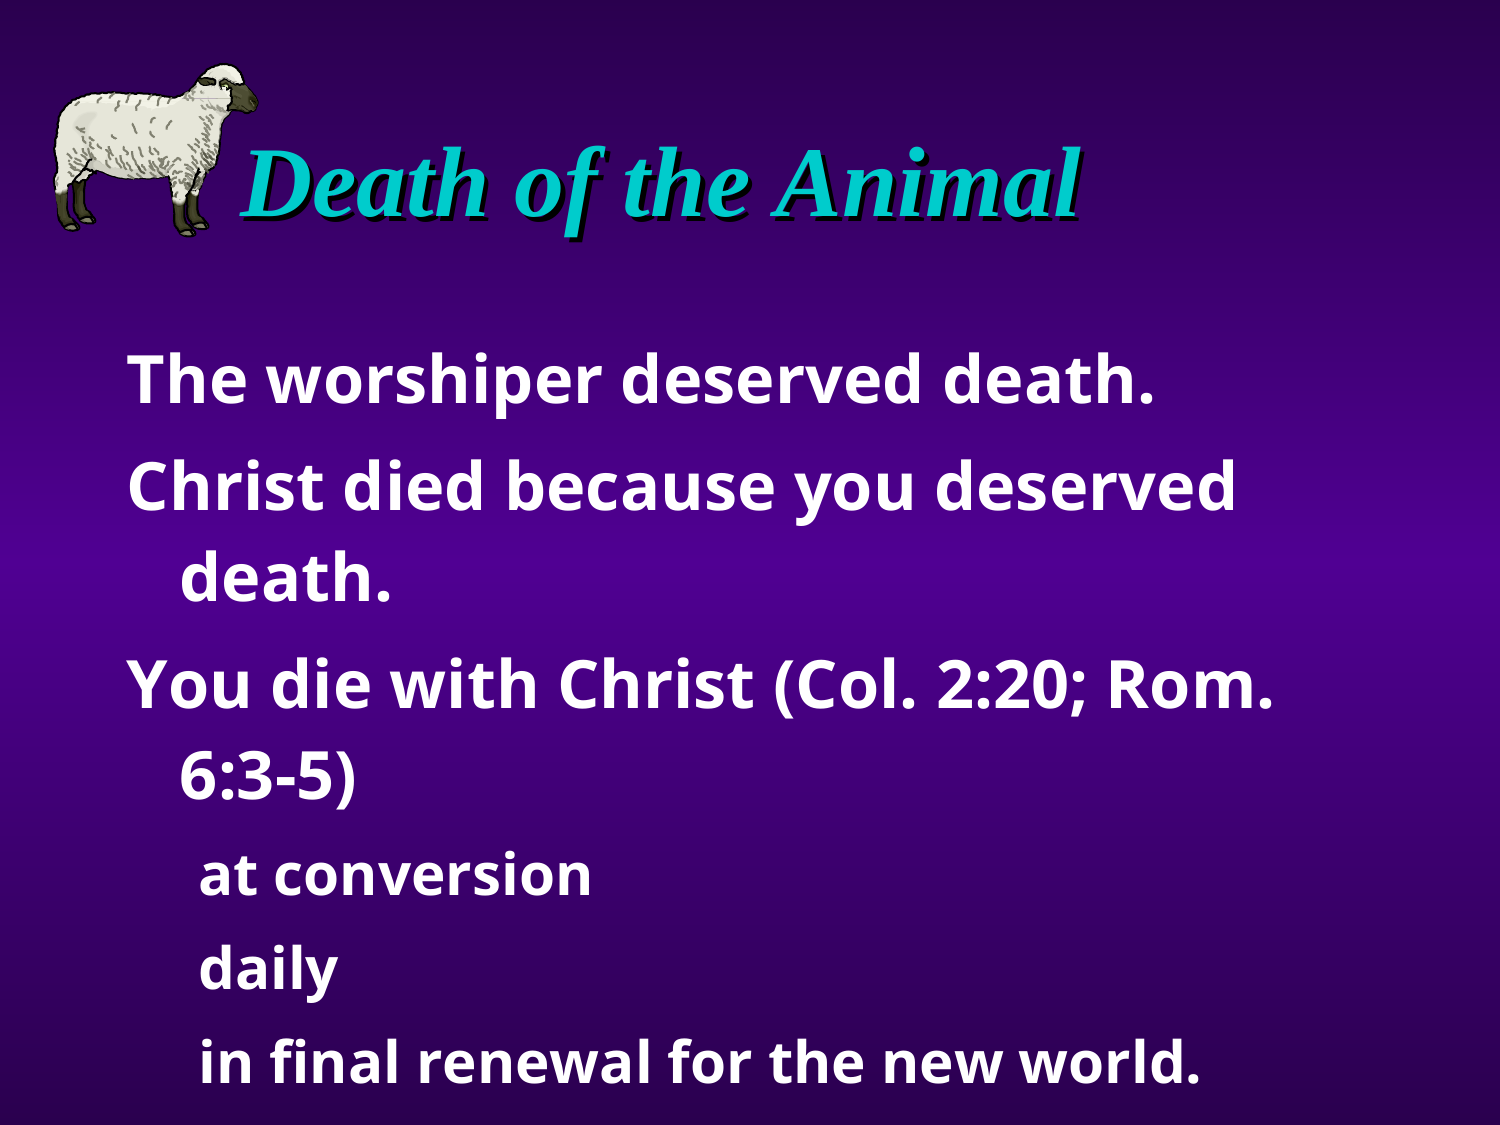

# Death of the Animal
The worshiper deserved death.
Christ died because you deserved death.
You die with Christ (Col. 2:20; Rom. 6:3-5)
at conversion
daily
in final renewal for the new world.